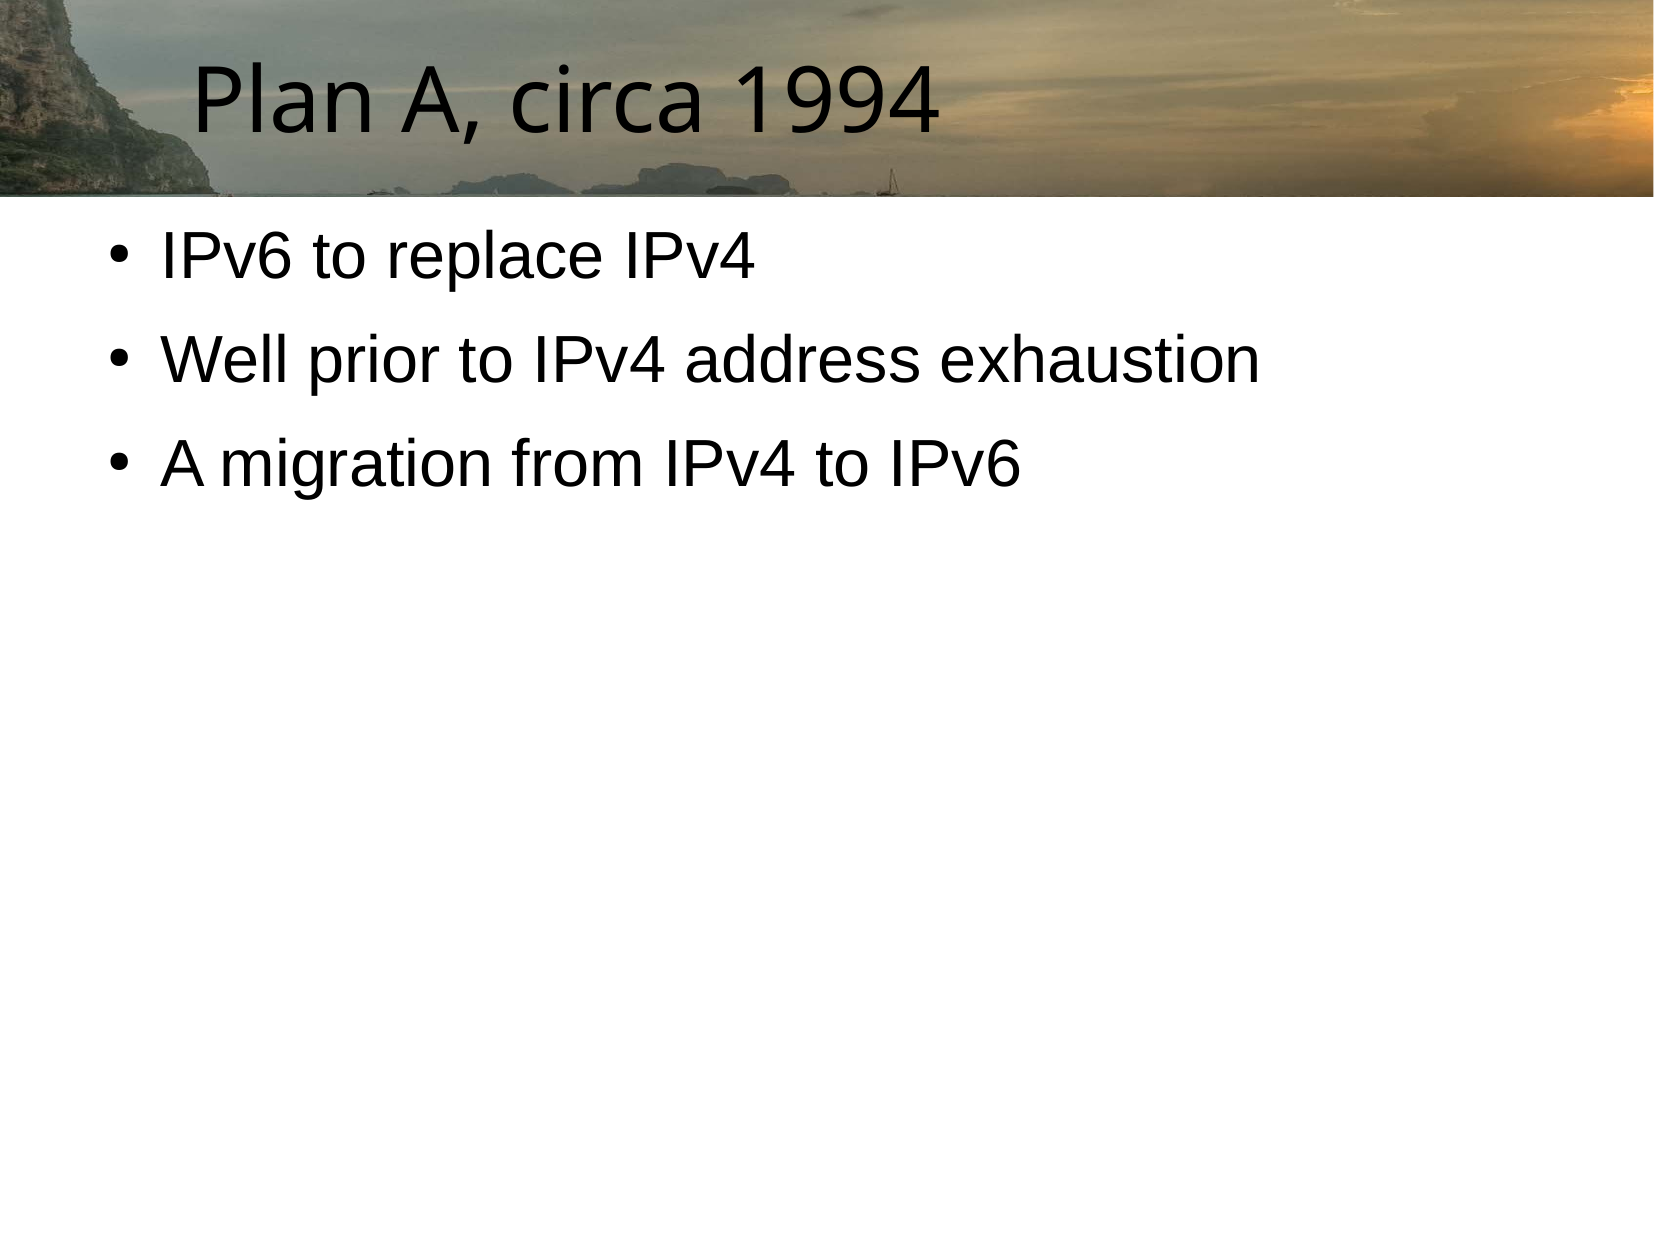

# Plan A, circa 1994
IPv6 to replace IPv4
Well prior to IPv4 address exhaustion
A migration from IPv4 to IPv6